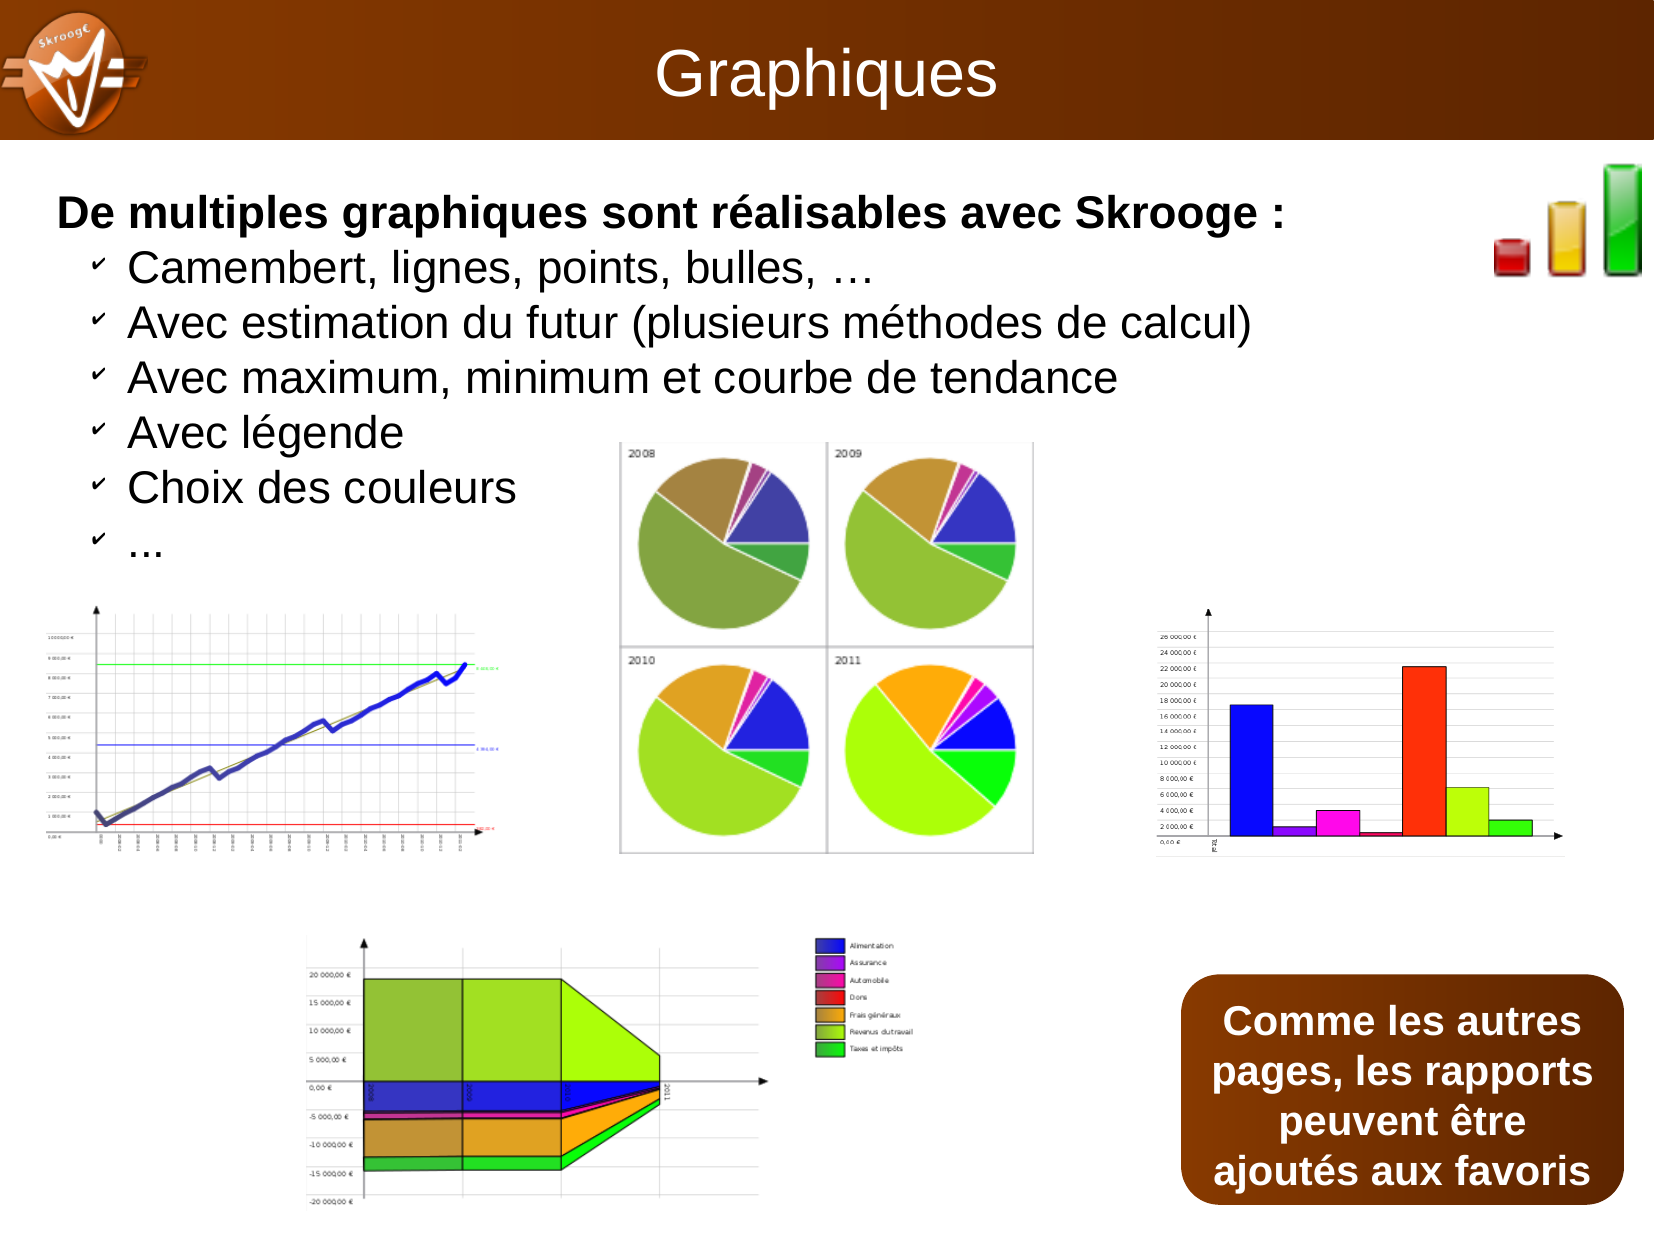

# Graphiques
De multiples graphiques sont réalisables avec Skrooge :
Camembert, lignes, points, bulles, …
Avec estimation du futur (plusieurs méthodes de calcul)
Avec maximum, minimum et courbe de tendance
Avec légende
Choix des couleurs
...
Comme les autres pages, les rapports peuvent être ajoutés aux favoris